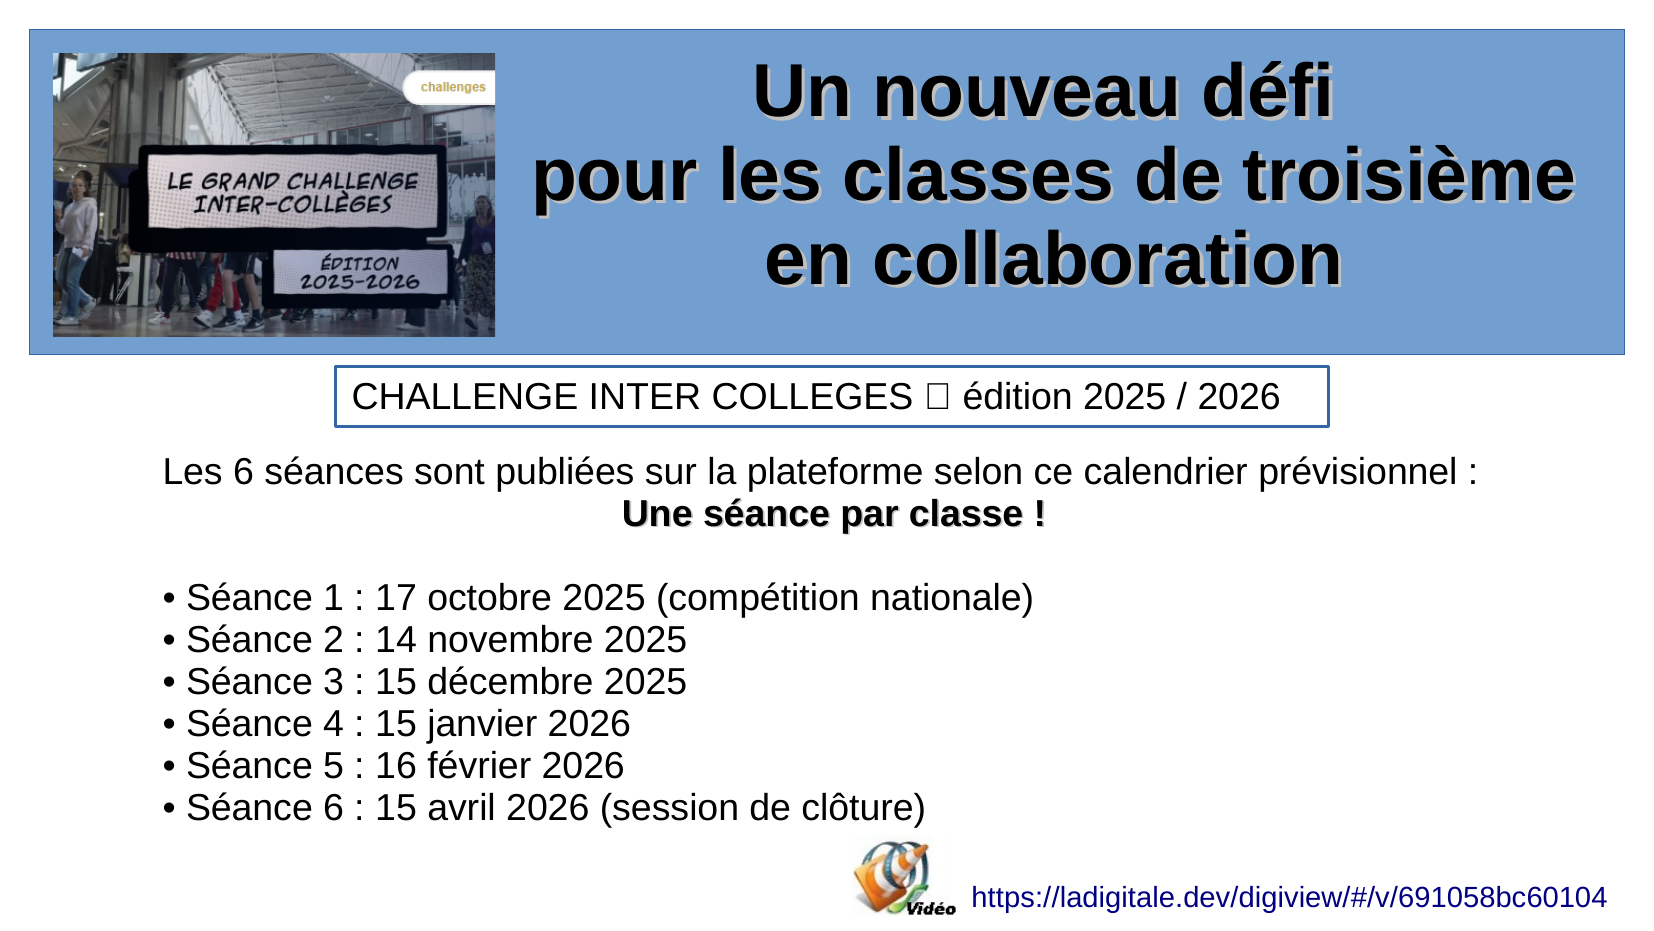

Un nouveau défi
pour les classes de troisième
en collaboration
CHALLENGE INTER COLLEGES ✨ édition 2025 / 2026
Les 6 séances sont publiées sur la plateforme selon ce calendrier prévisionnel :
Une séance par classe !
• Séance 1 : 17 octobre 2025 (compétition nationale)
• Séance 2 : 14 novembre 2025
• Séance 3 : 15 décembre 2025
• Séance 4 : 15 janvier 2026
• Séance 5 : 16 février 2026
• Séance 6 : 15 avril 2026 (session de clôture)
https://ladigitale.dev/digiview/#/v/691058bc60104